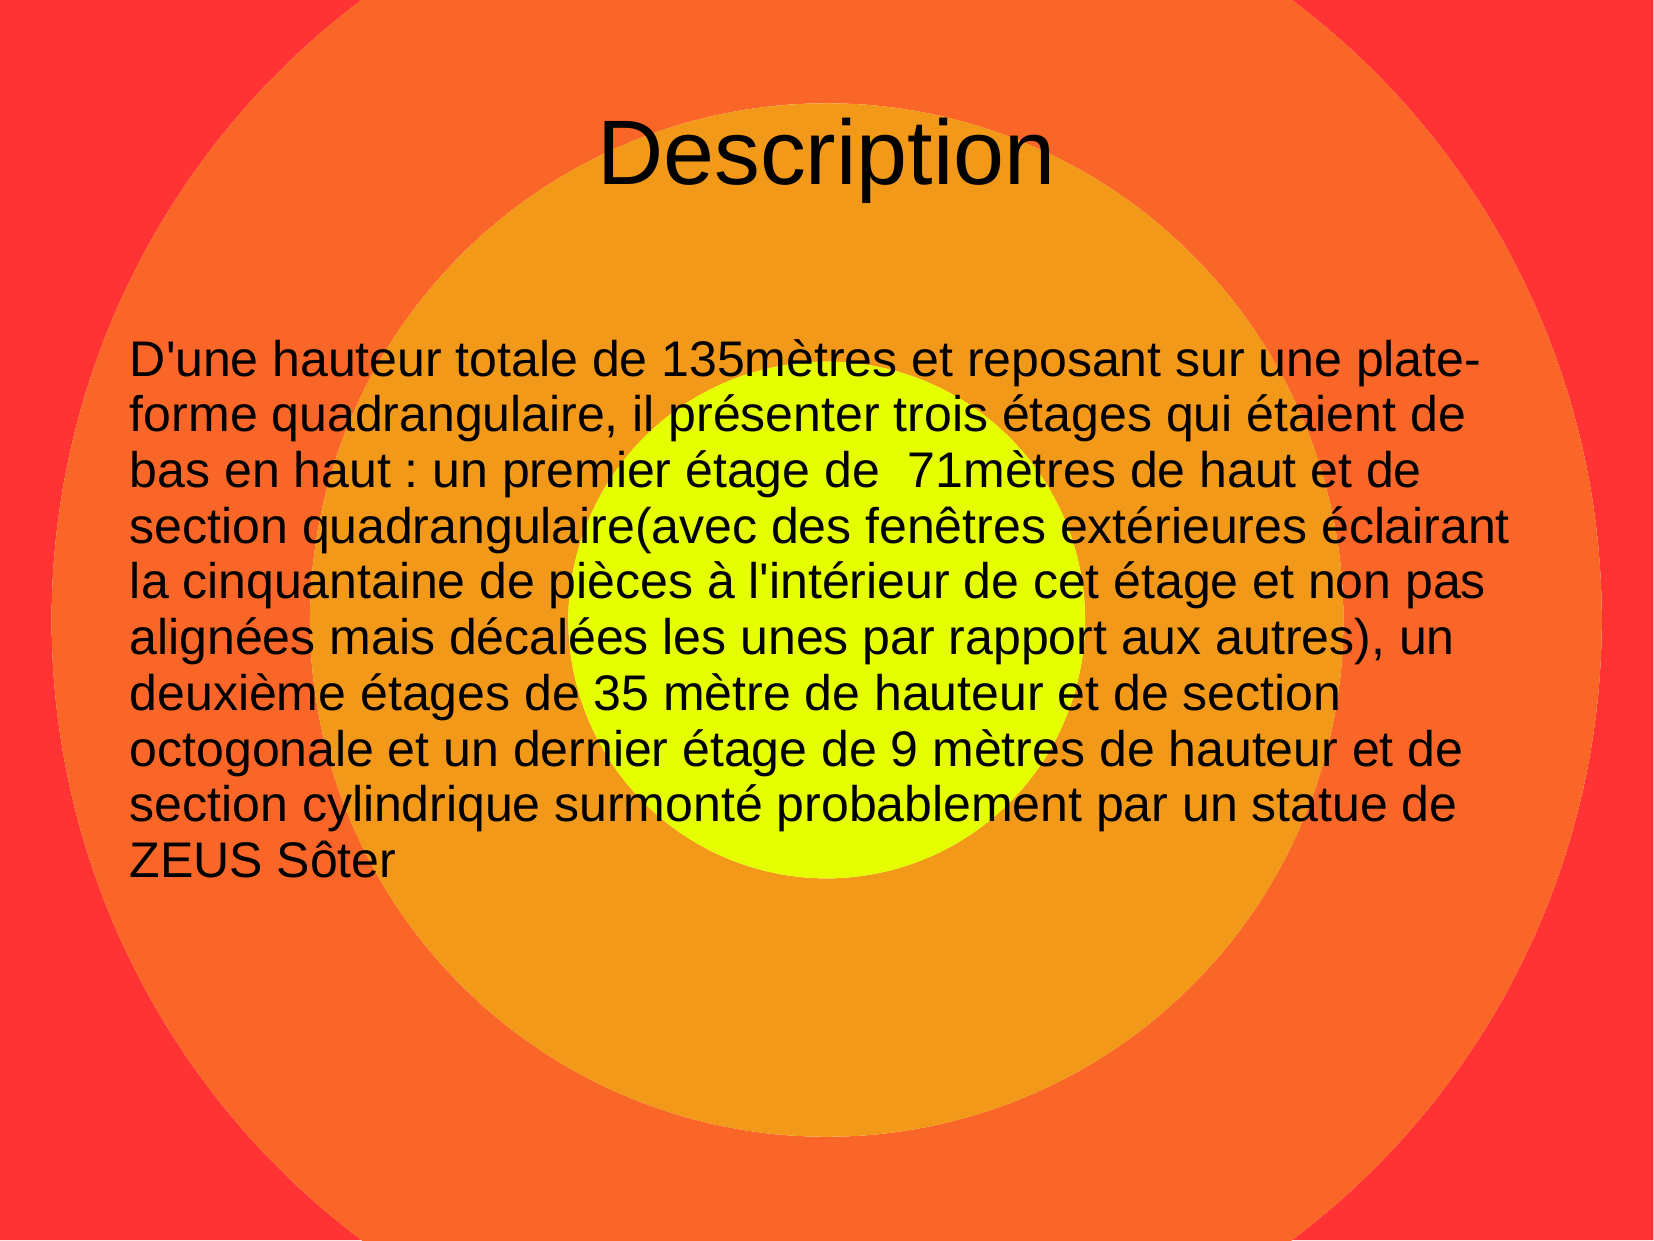

# Description
D'une hauteur totale de 135mètres et reposant sur une plate-forme quadrangulaire, il présenter trois étages qui étaient de bas en haut : un premier étage de 71mètres de haut et de section quadrangulaire(avec des fenêtres extérieures éclairant la cinquantaine de pièces à l'intérieur de cet étage et non pas alignées mais décalées les unes par rapport aux autres), un deuxième étages de 35 mètre de hauteur et de section octogonale et un dernier étage de 9 mètres de hauteur et de section cylindrique surmonté probablement par un statue de ZEUS Sôter